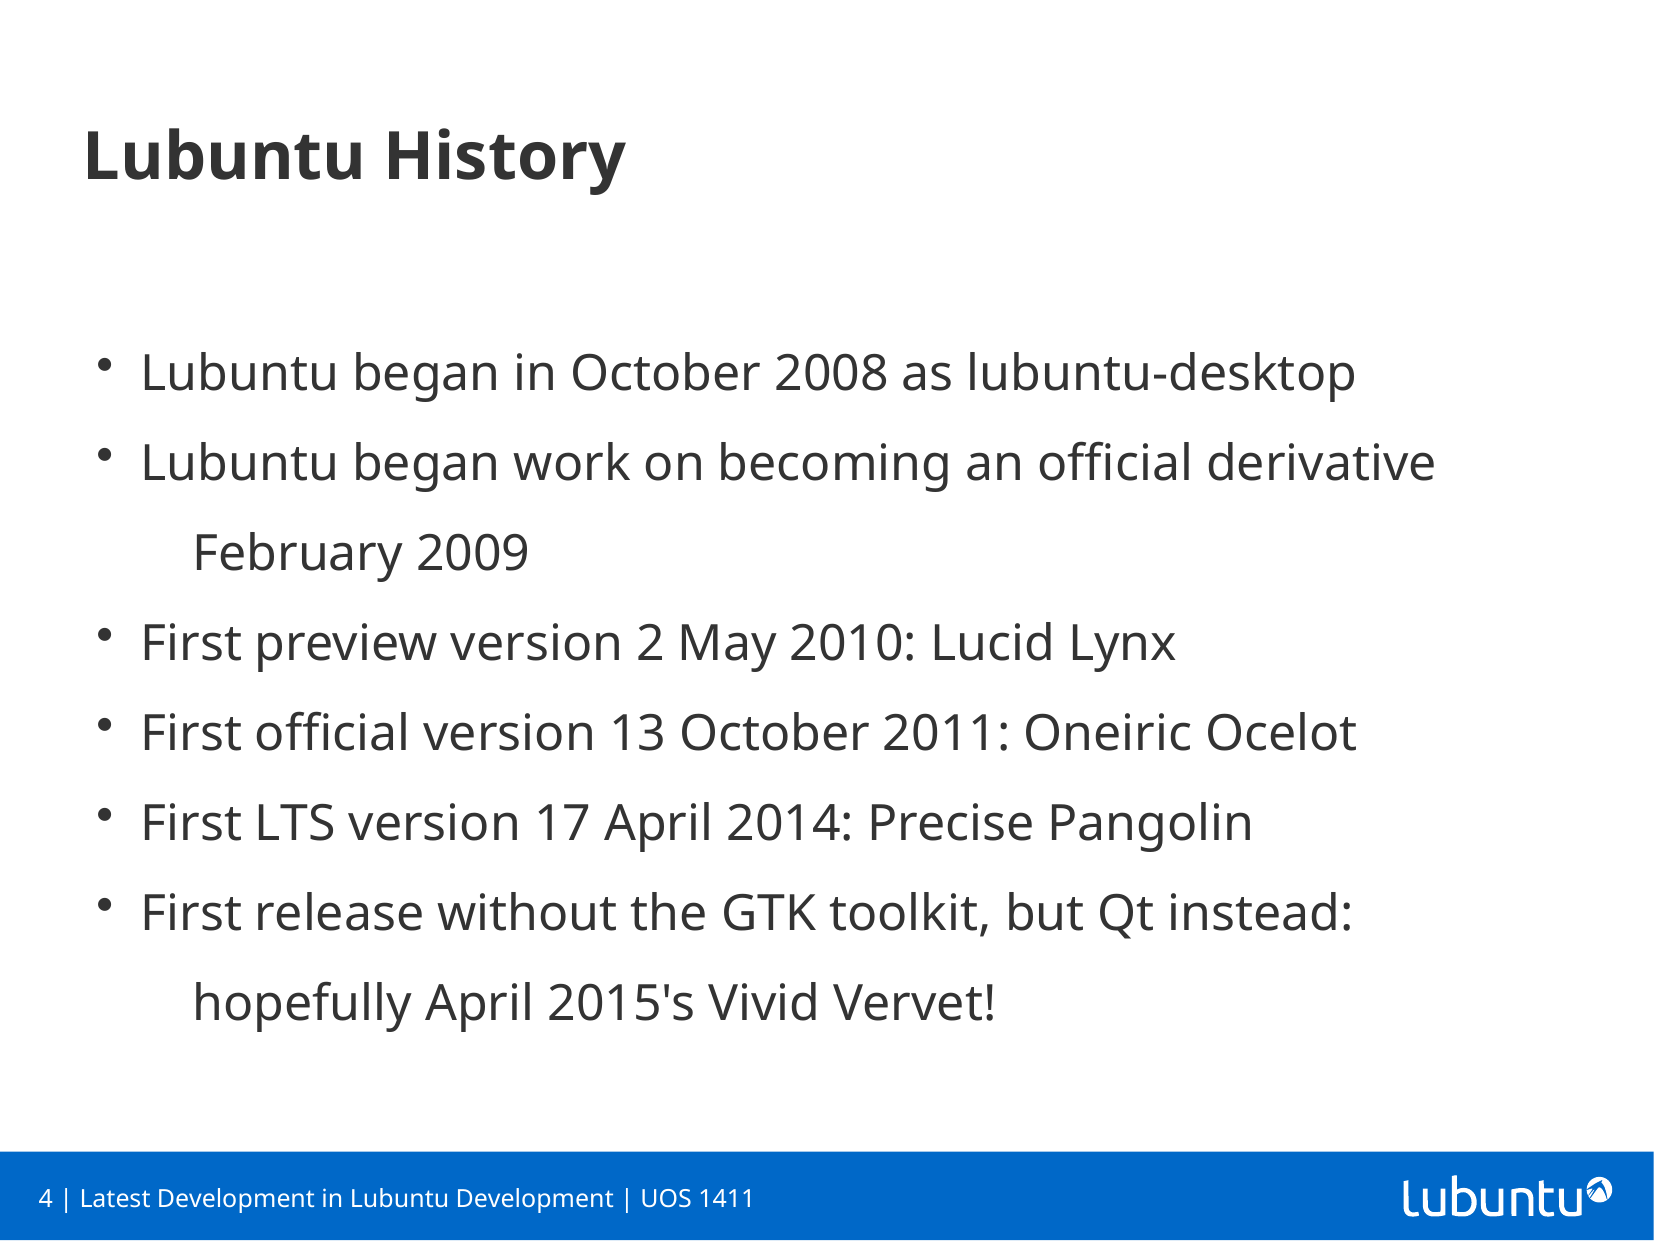

# Lubuntu History
Lubuntu began in October 2008 as lubuntu-desktop
Lubuntu began work on becoming an official derivative February 2009
First preview version 2 May 2010: Lucid Lynx
First official version 13 October 2011: Oneiric Ocelot
First LTS version 17 April 2014: Precise Pangolin
First release without the GTK toolkit, but Qt instead: hopefully April 2015's Vivid Vervet!